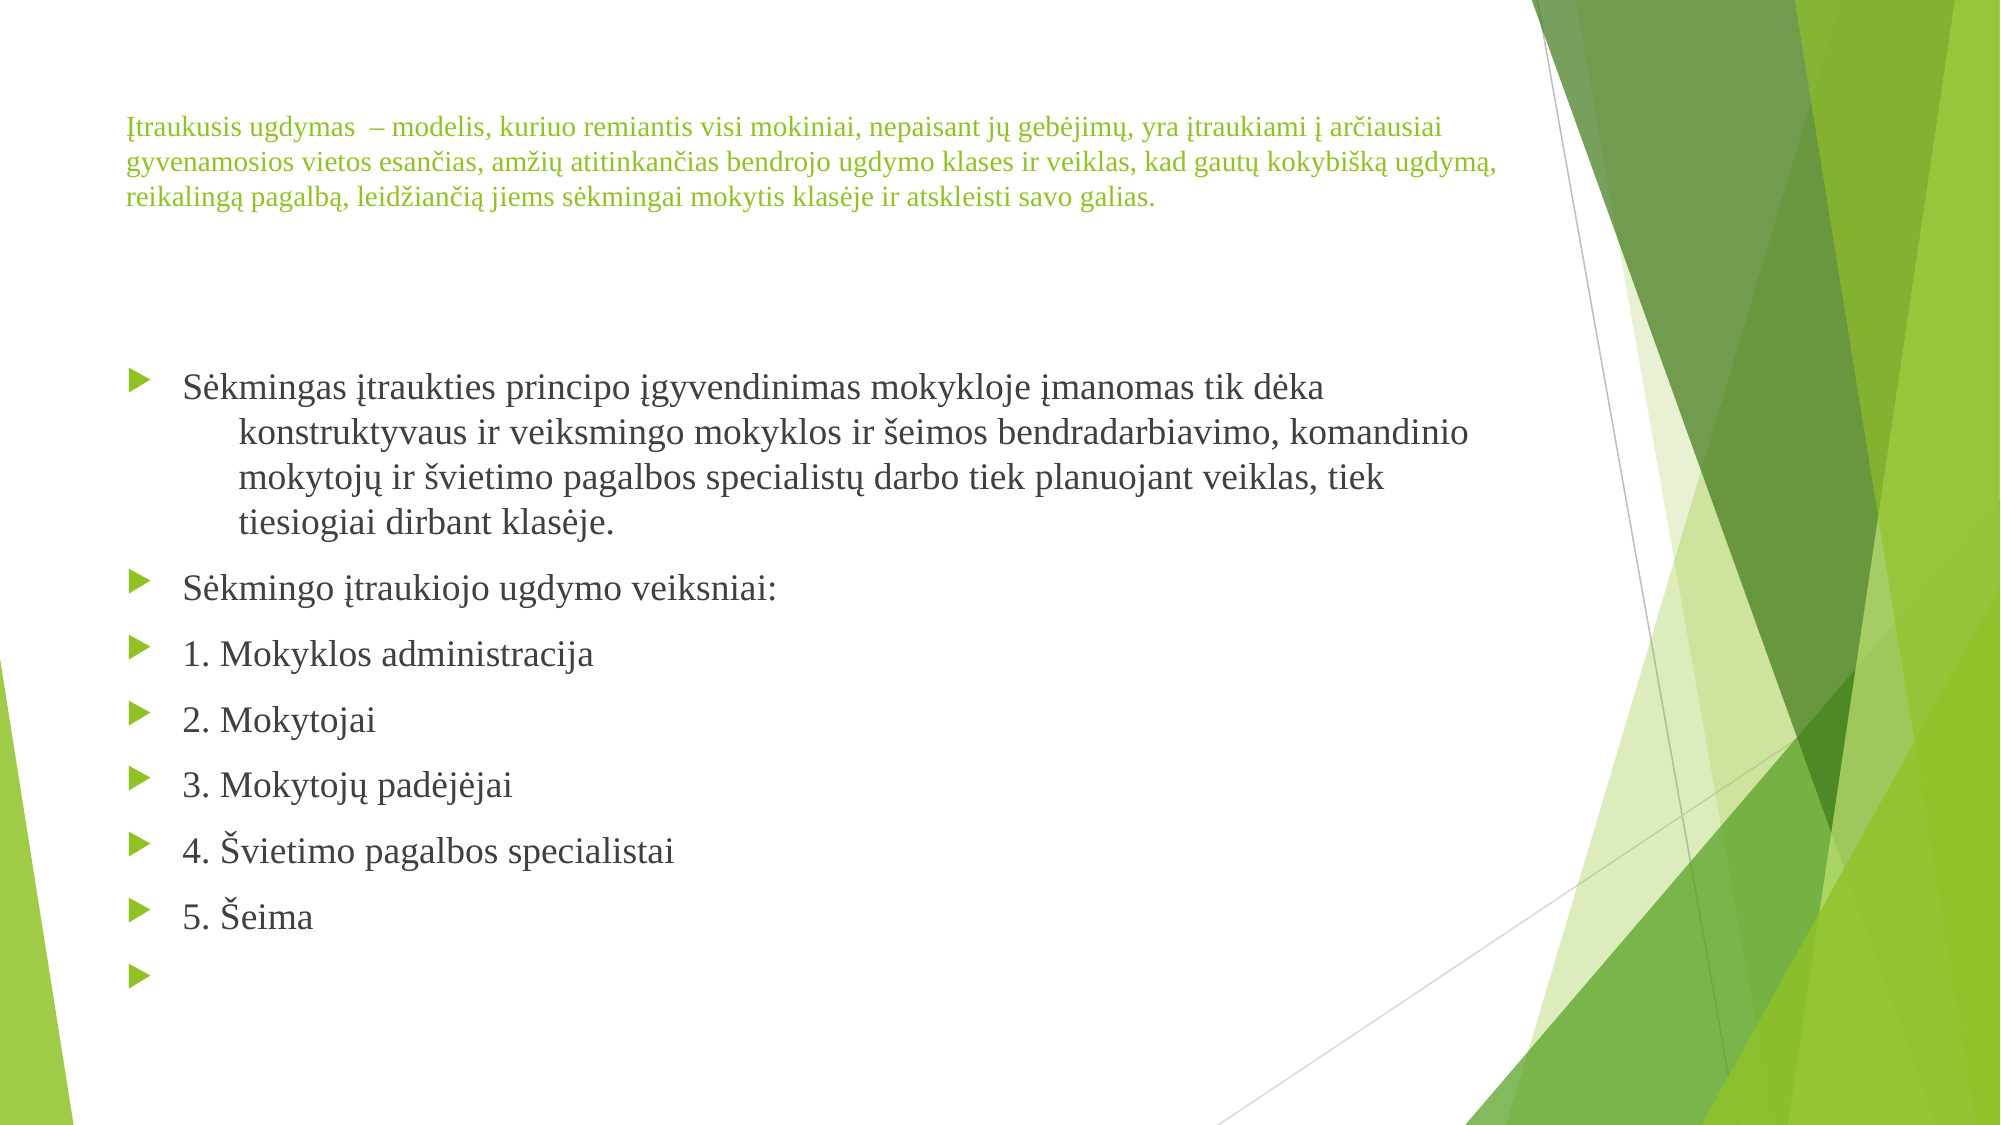

# Įtraukusis ugdymas – modelis, kuriuo remiantis visi mokiniai, nepaisant jų gebėjimų, yra įtraukiami į arčiausiai gyvenamosios vietos esančias, amžių atitinkančias bendrojo ugdymo klases ir veiklas, kad gautų kokybišką ugdymą, reikalingą pagalbą, leidžiančią jiems sėkmingai mokytis klasėje ir atskleisti savo galias.
Sėkmingas įtraukties principo įgyvendinimas mokykloje įmanomas tik dėka konstruktyvaus ir veiksmingo mokyklos ir šeimos bendradarbiavimo, komandinio mokytojų ir švietimo pagalbos specialistų darbo tiek planuojant veiklas, tiek tiesiogiai dirbant klasėje.
Sėkmingo įtraukiojo ugdymo veiksniai:
1. Mokyklos administracija
2. Mokytojai
3. Mokytojų padėjėjai
4. Švietimo pagalbos specialistai
5. Šeima